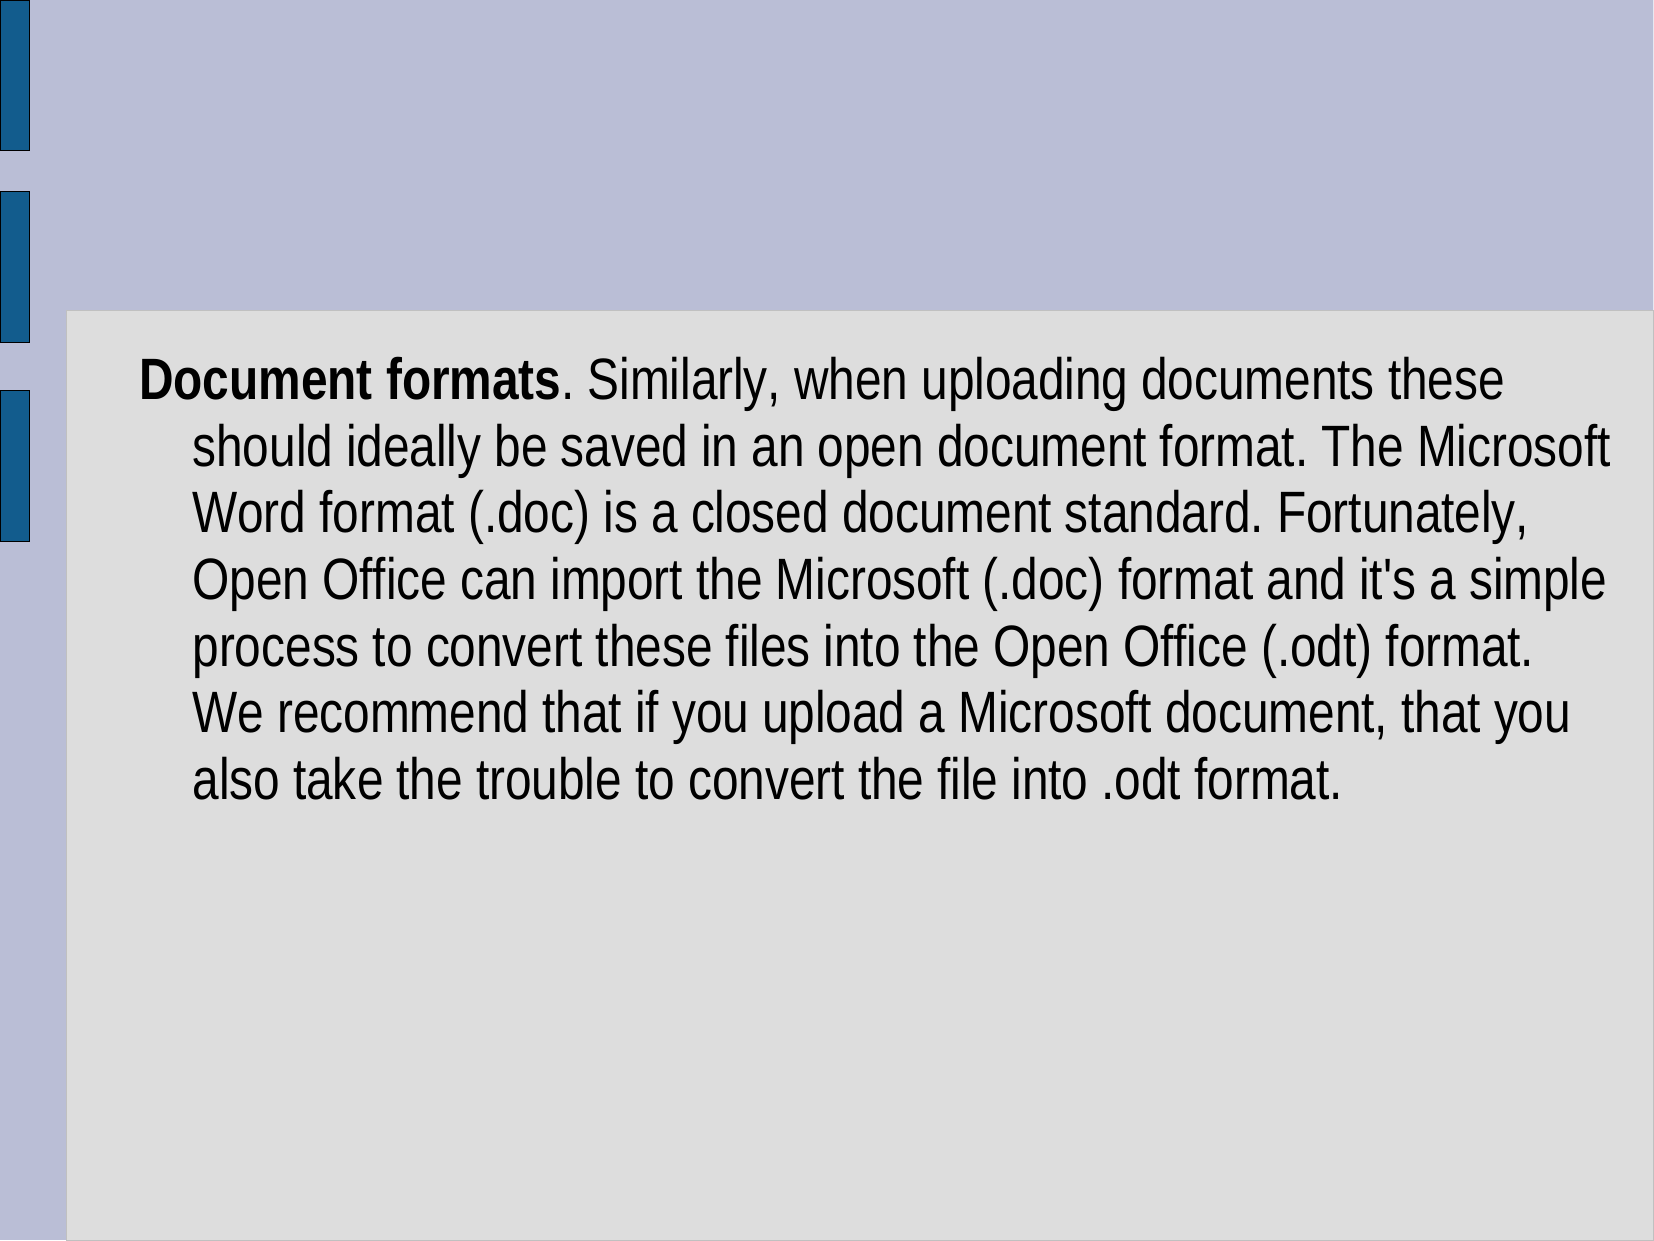

# Document formats. Similarly, when uploading documents these should ideally be saved in an open document format. The Microsoft Word format (.doc) is a closed document standard. Fortunately, Open Office can import the Microsoft (.doc) format and it's a simple process to convert these files into the Open Office (.odt) format. We recommend that if you upload a Microsoft document, that you also take the trouble to convert the file into .odt format.